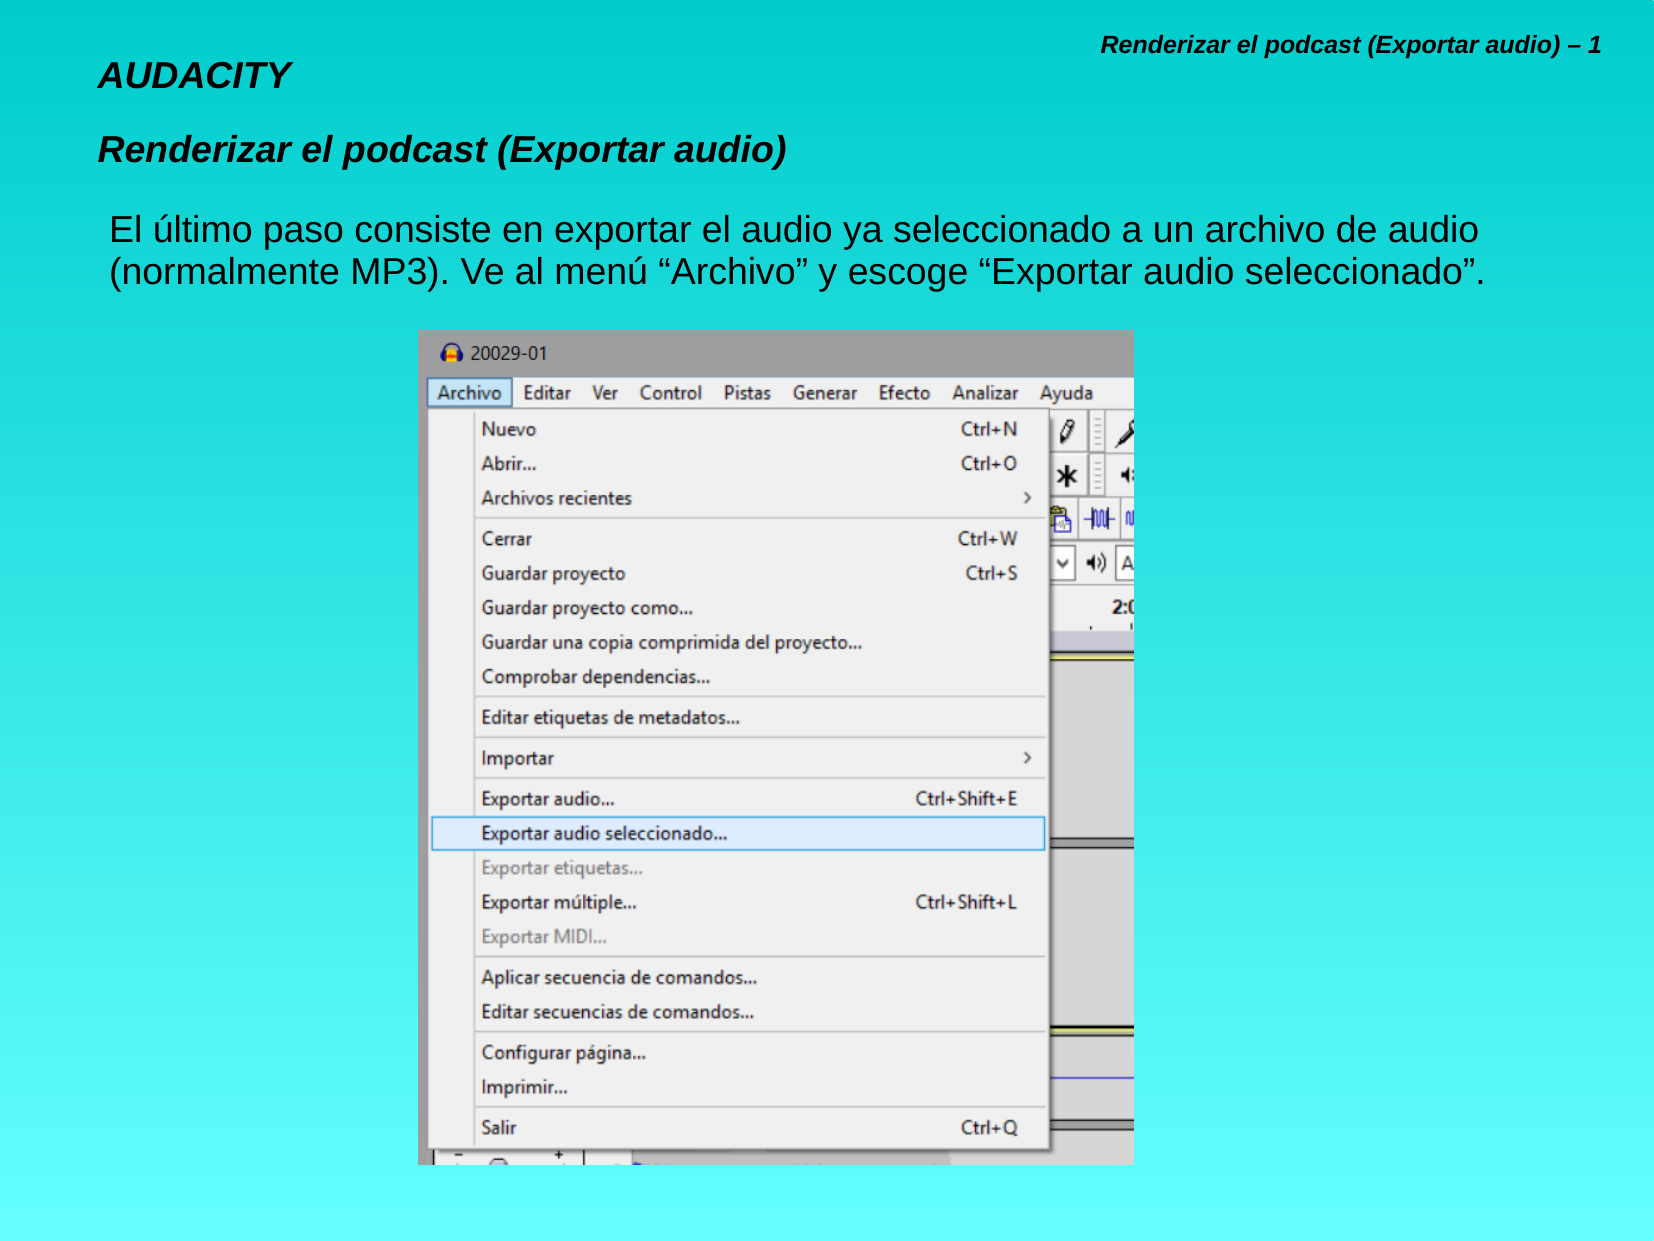

Renderizar el podcast (Exportar audio) – 1
AUDACITY
Renderizar el podcast (Exportar audio)
El último paso consiste en exportar el audio ya seleccionado a un archivo de audio (normalmente MP3). Ve al menú “Archivo” y escoge “Exportar audio seleccionado”.